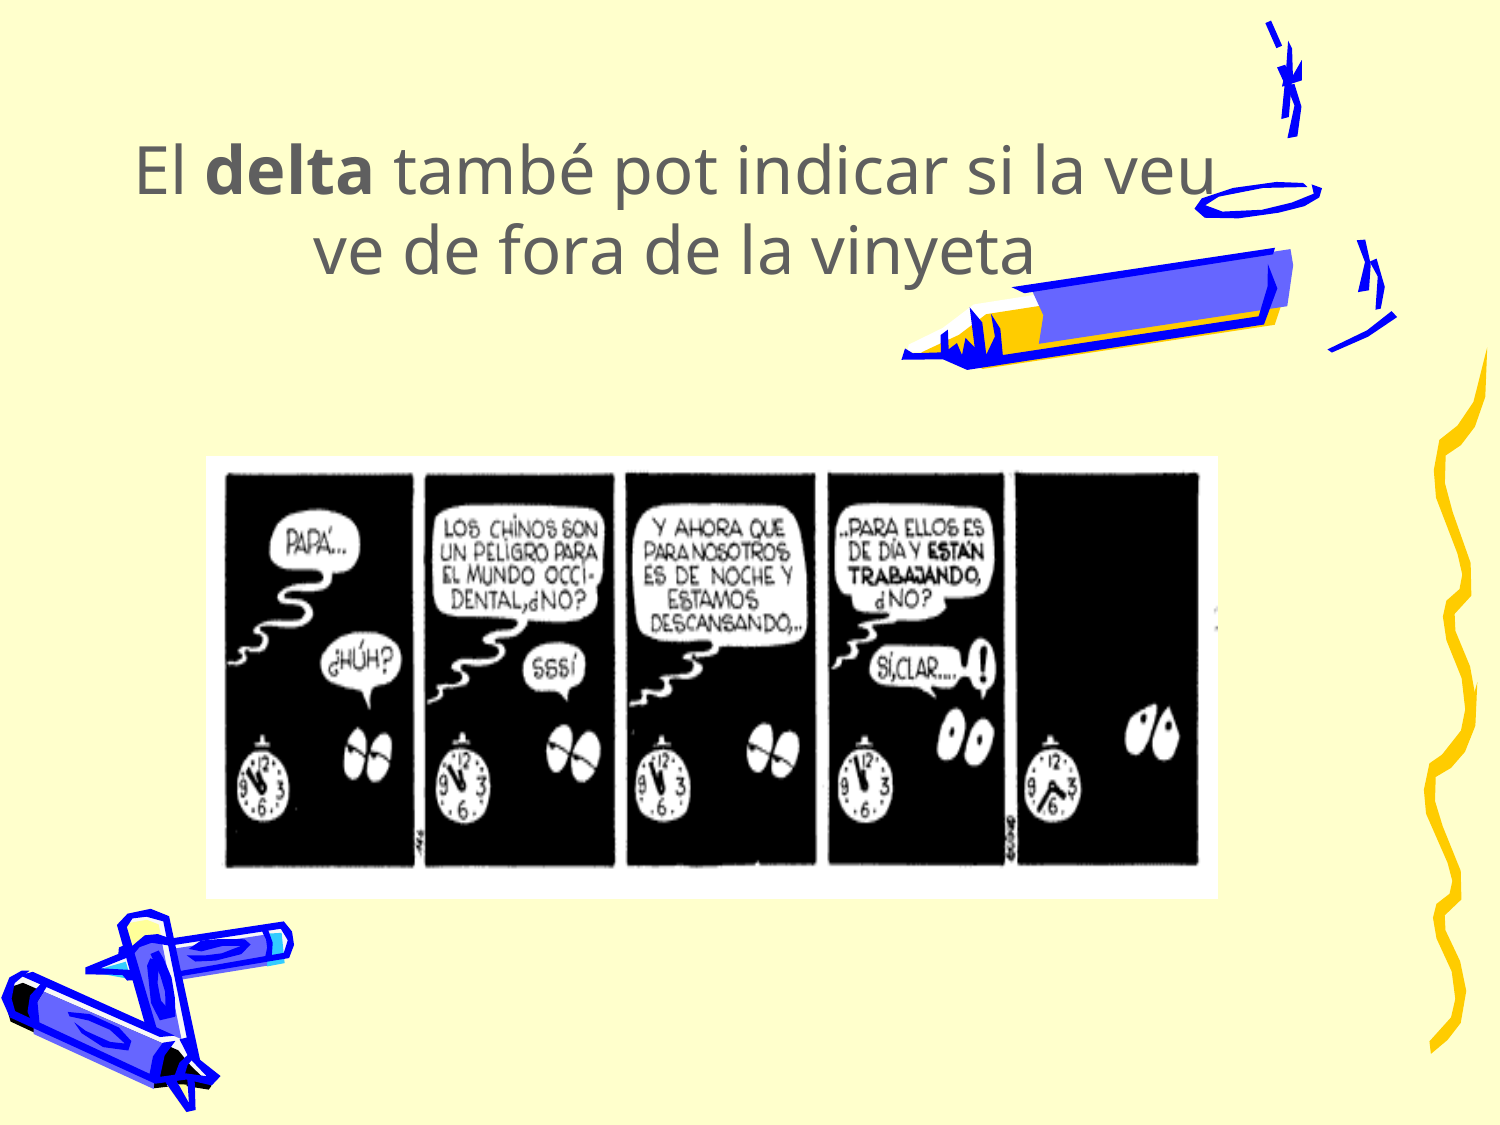

# El delta també pot indicar si la veu ve de fora de la vinyeta